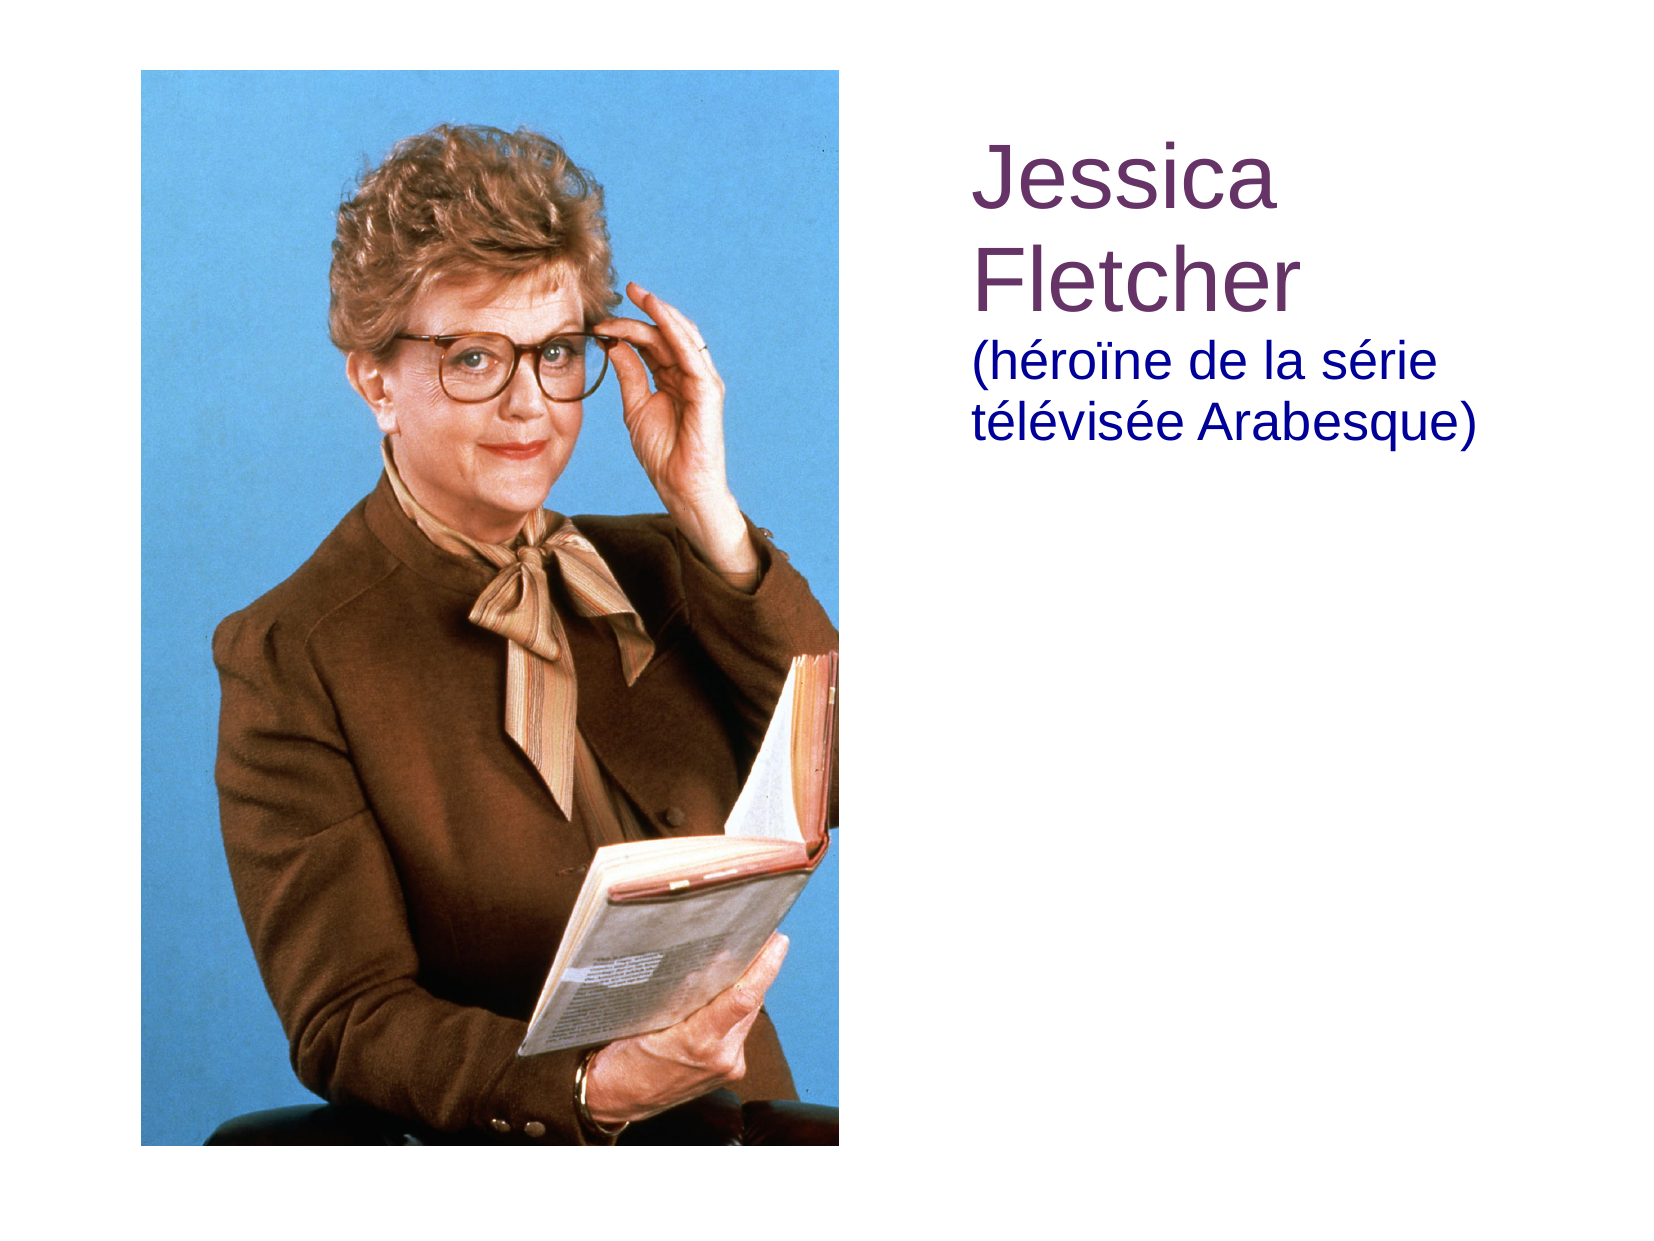

Jessica Fletcher (héroïne de la série télévisée Arabesque)